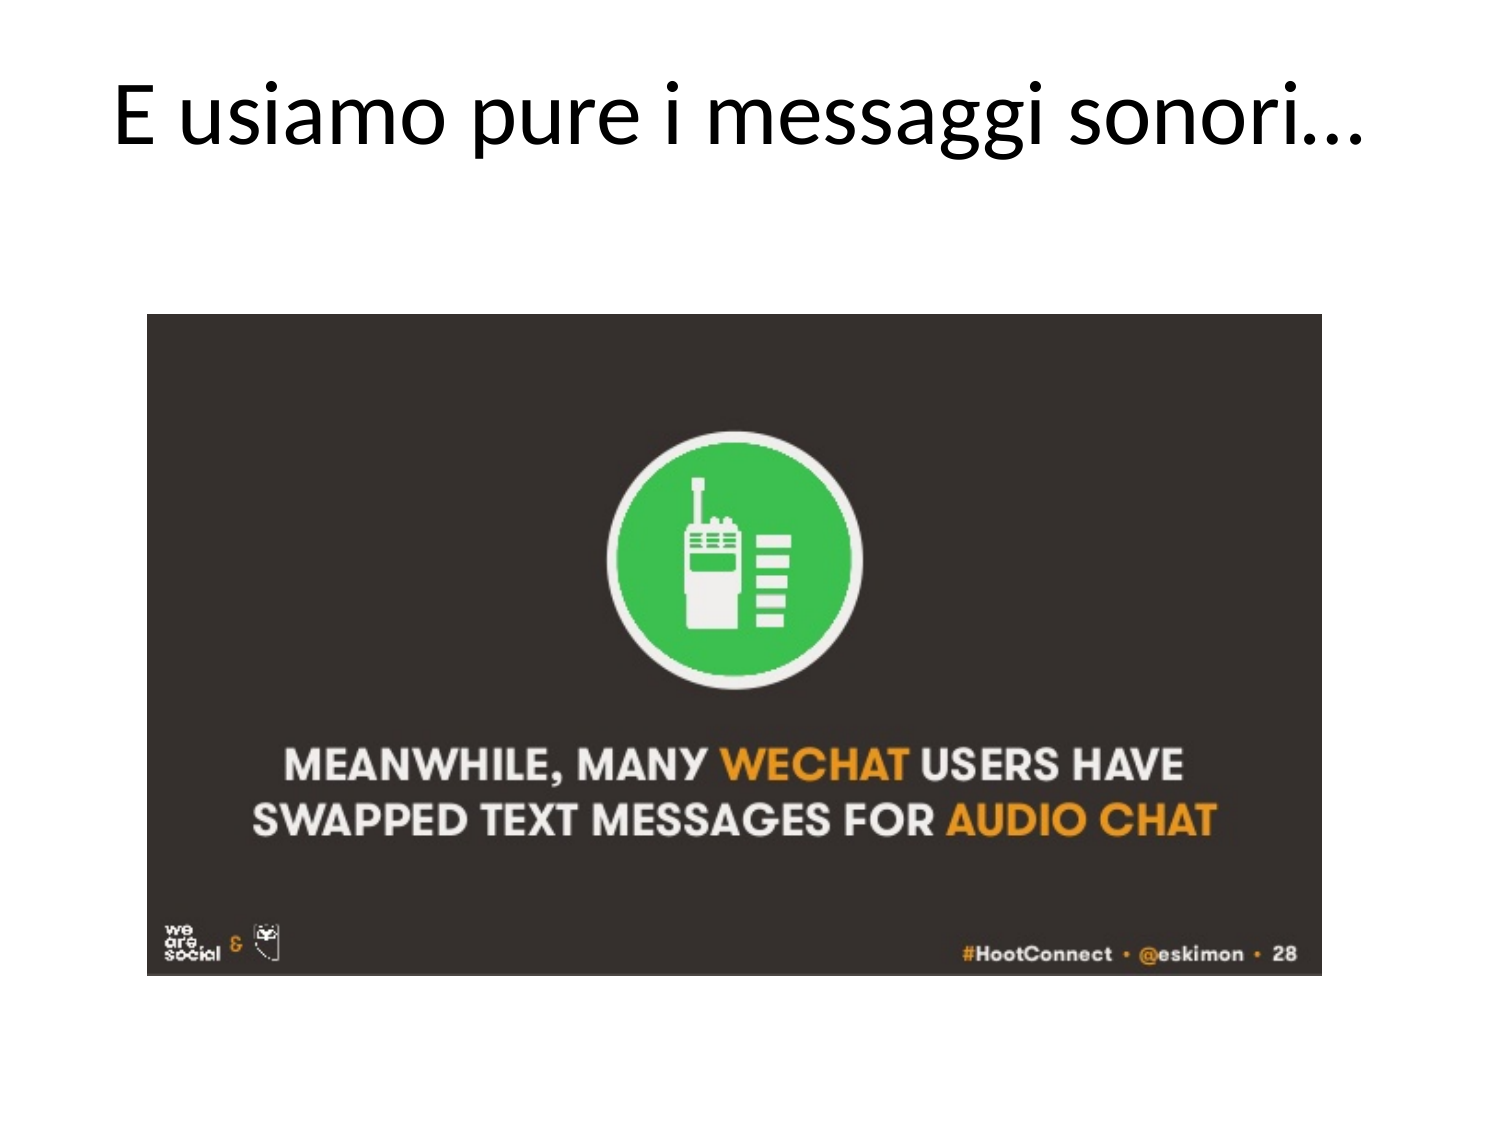

# E usiamo pure i messaggi sonori…